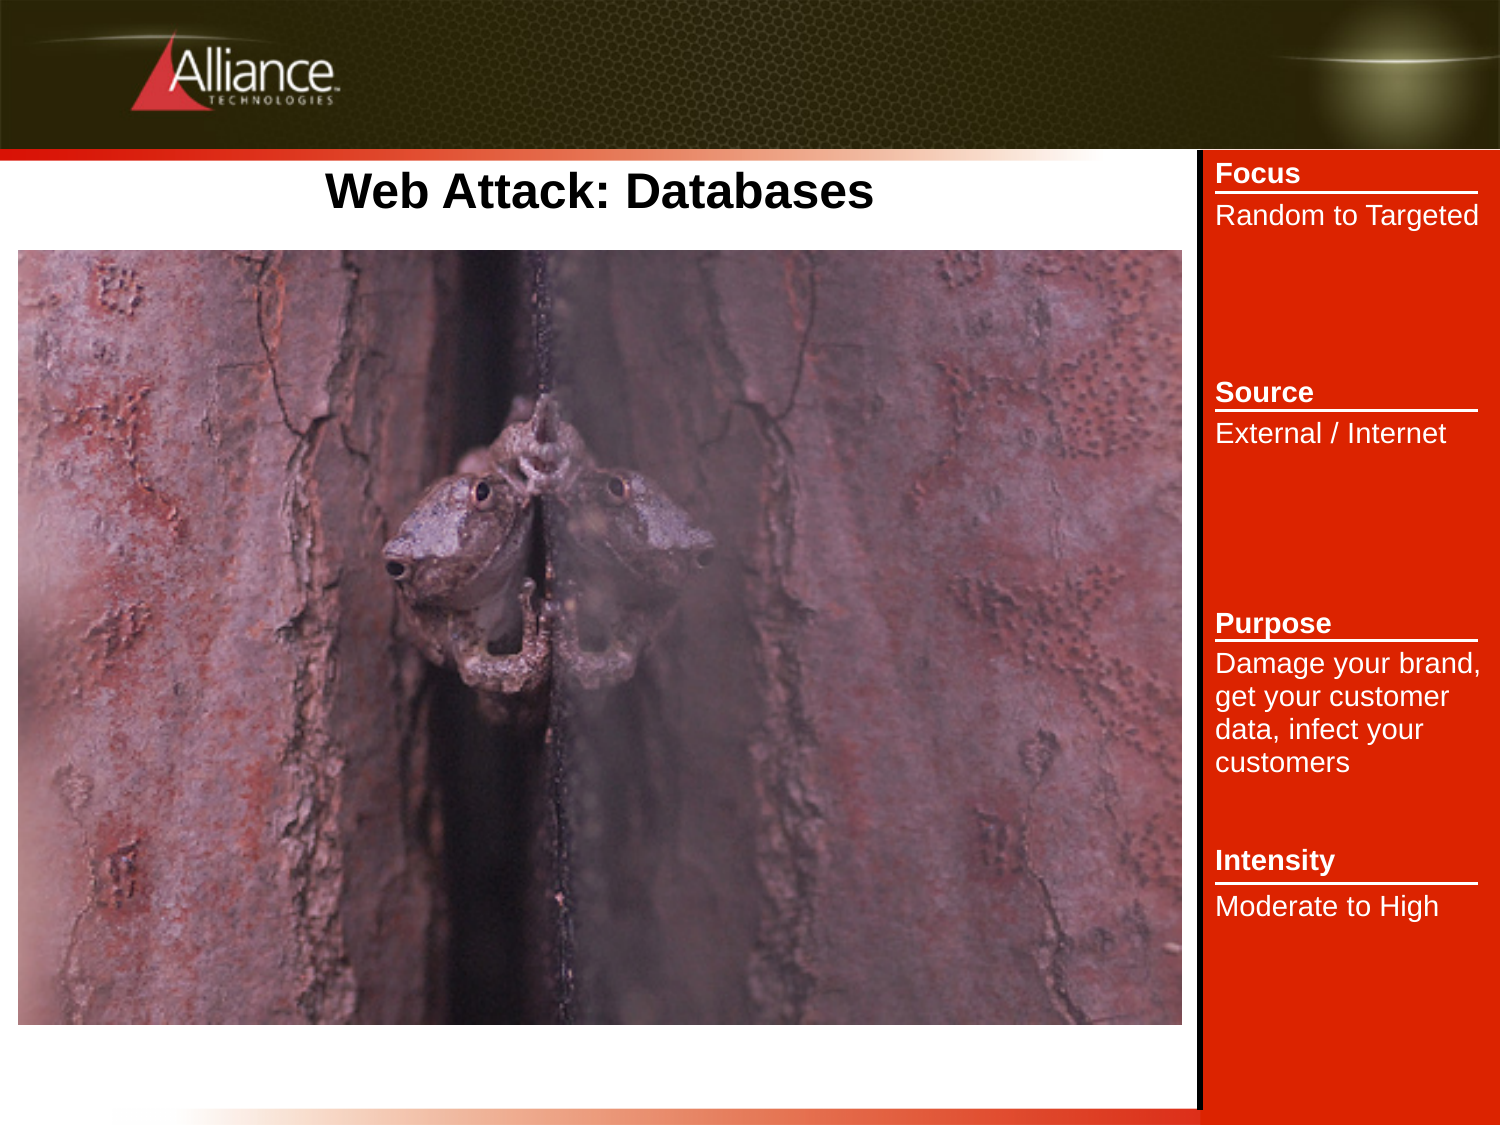

Focus
Web Attack: Databases
Random to Targeted
Source
External / Internet
Purpose
Damage your brand, get your customer data, infect your customers
Intensity
Moderate to High